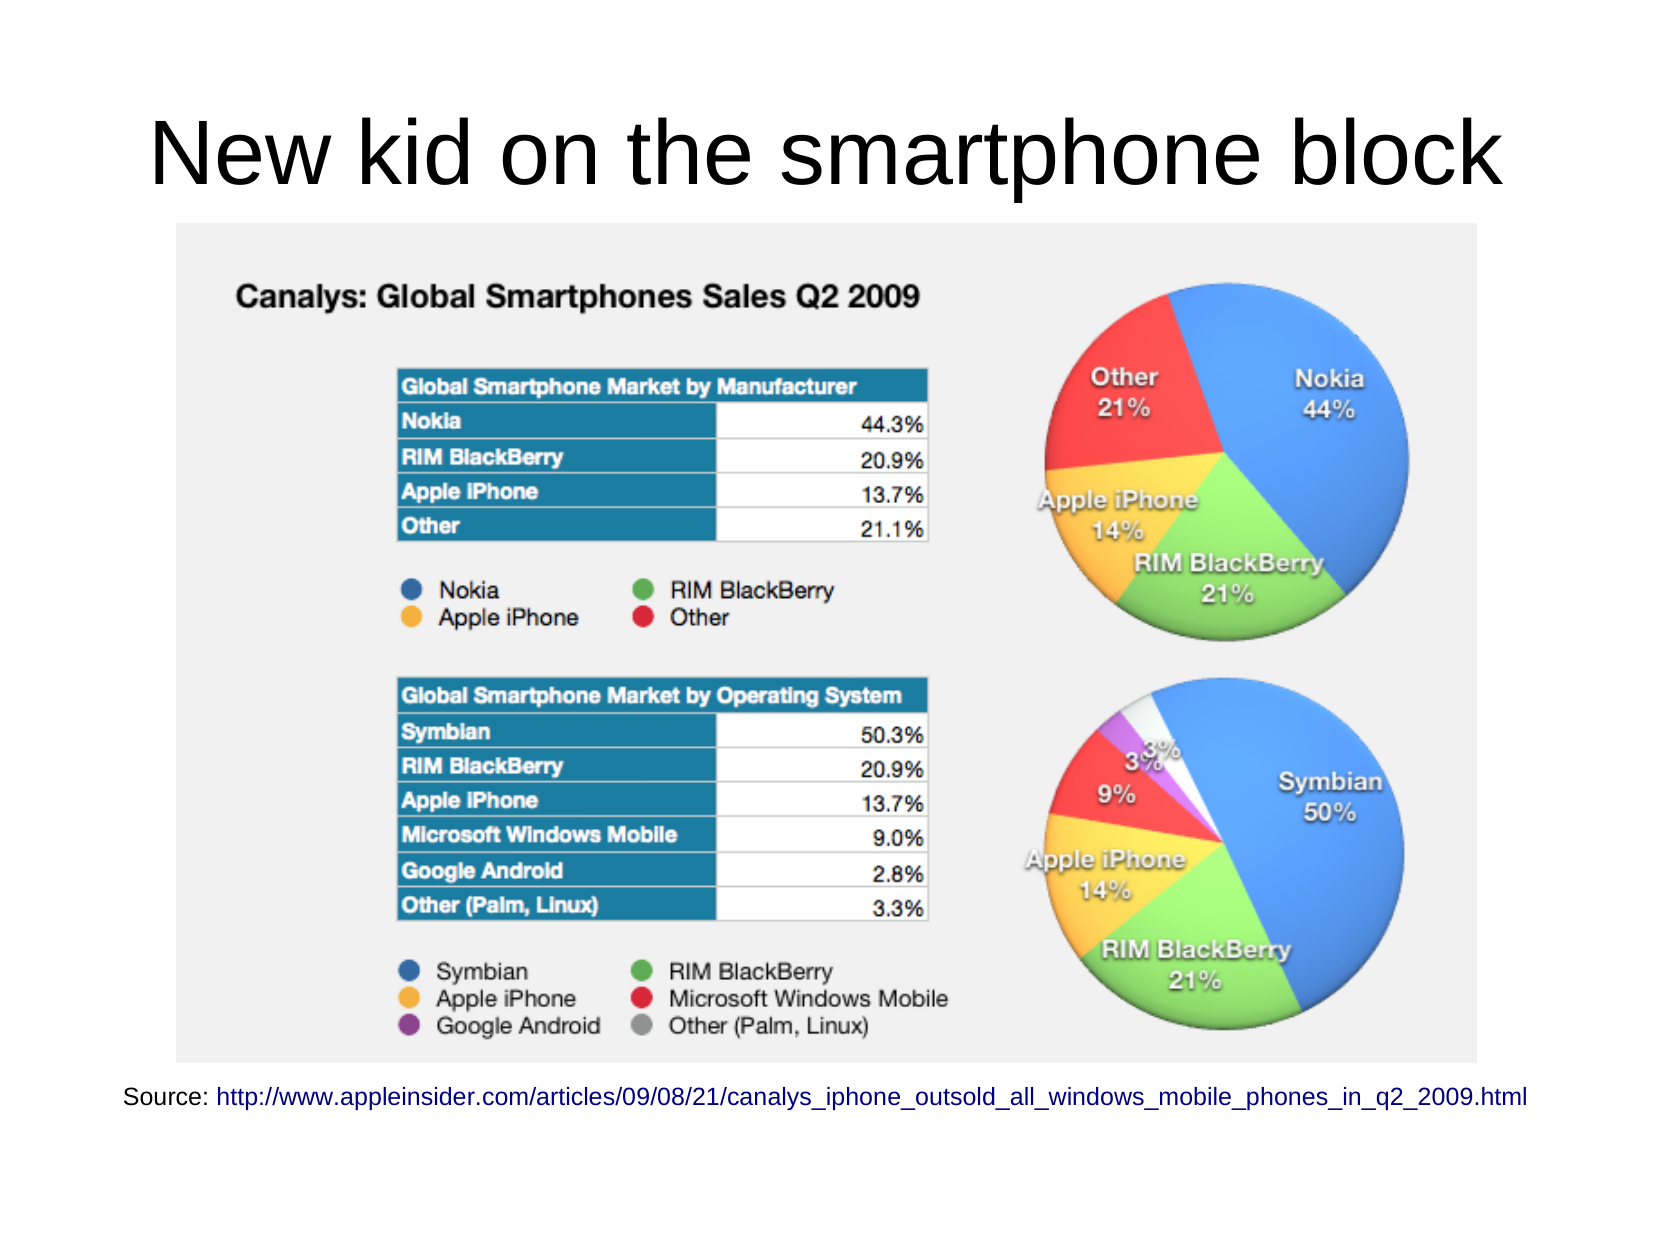

# New kid on the smartphone block
Source: http://www.appleinsider.com/articles/09/08/21/canalys_iphone_outsold_all_windows_mobile_phones_in_q2_2009.html